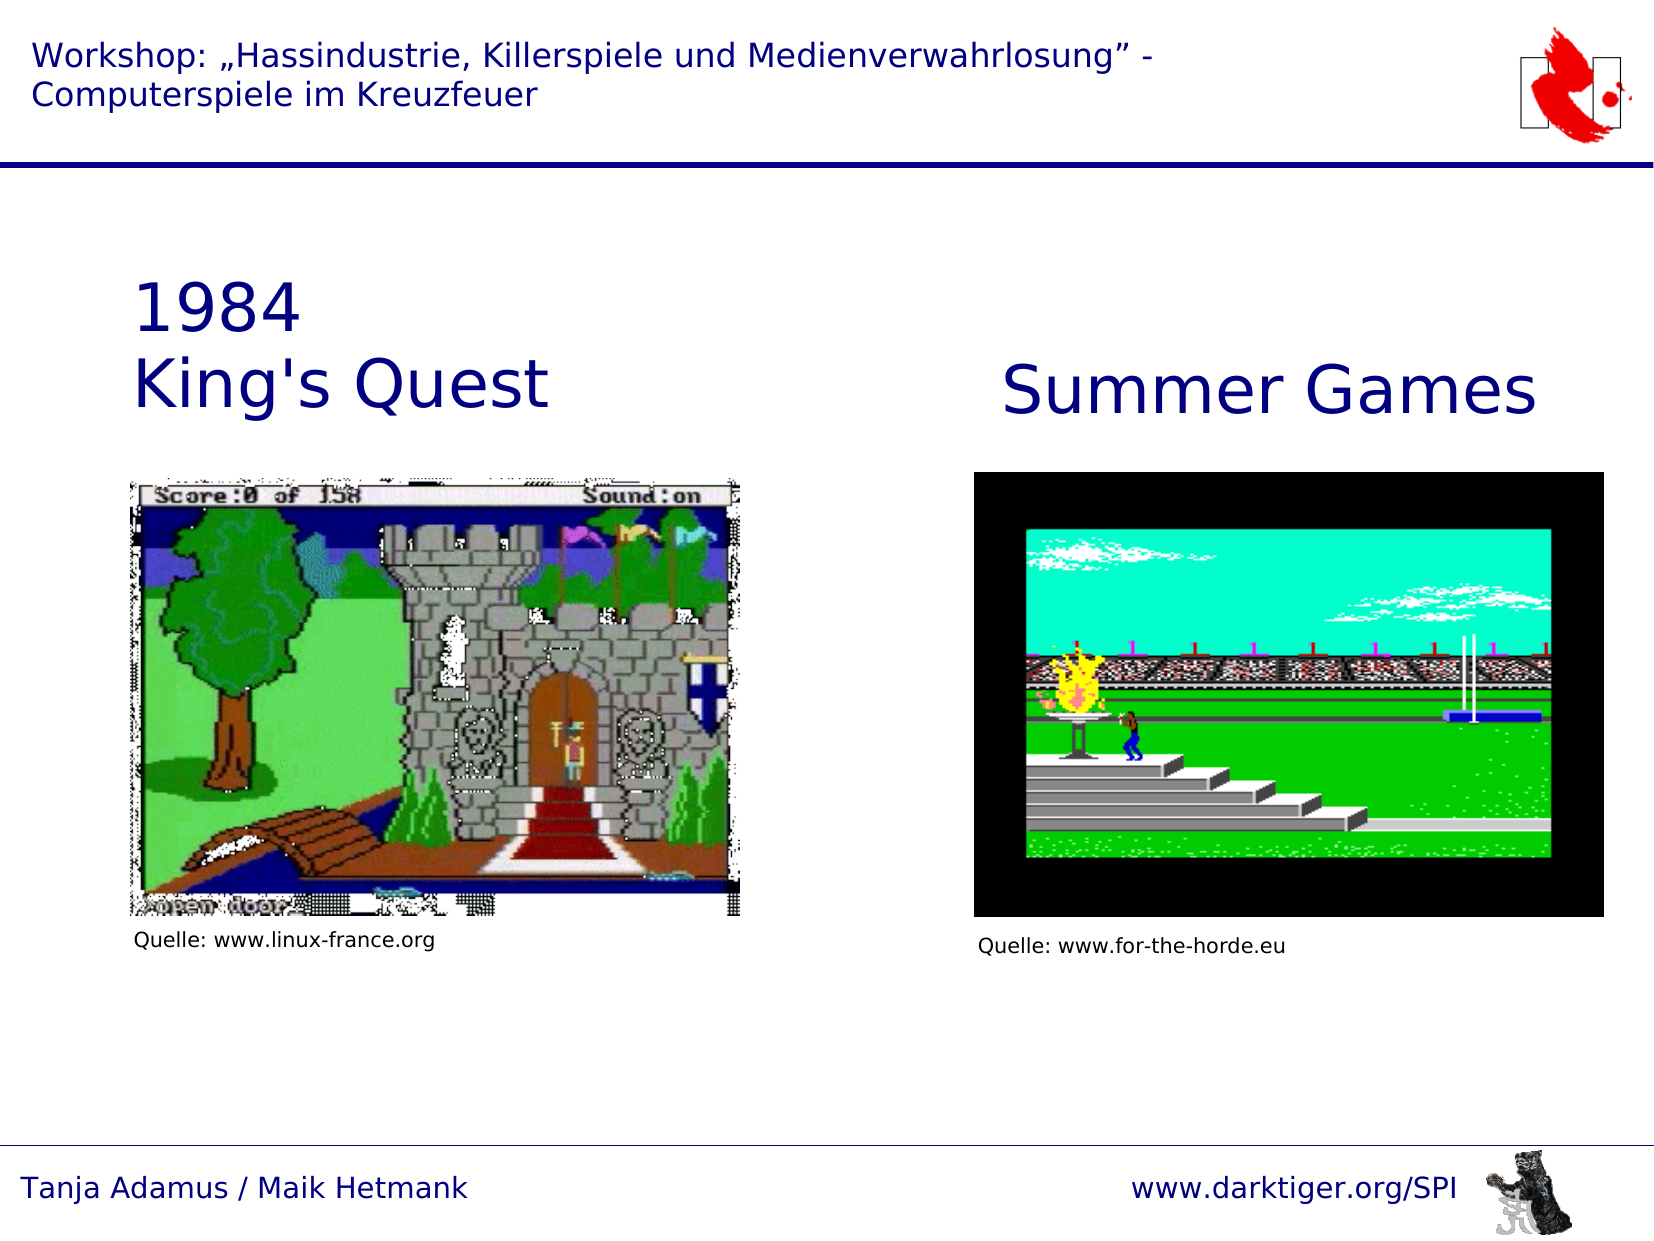

Workshop: „Hassindustrie, Killerspiele und Medienverwahrlosung” - Computerspiele im Kreuzfeuer
1984
King's Quest
Summer Games
Quelle: www.linux-france.org
Quelle: www.for-the-horde.eu